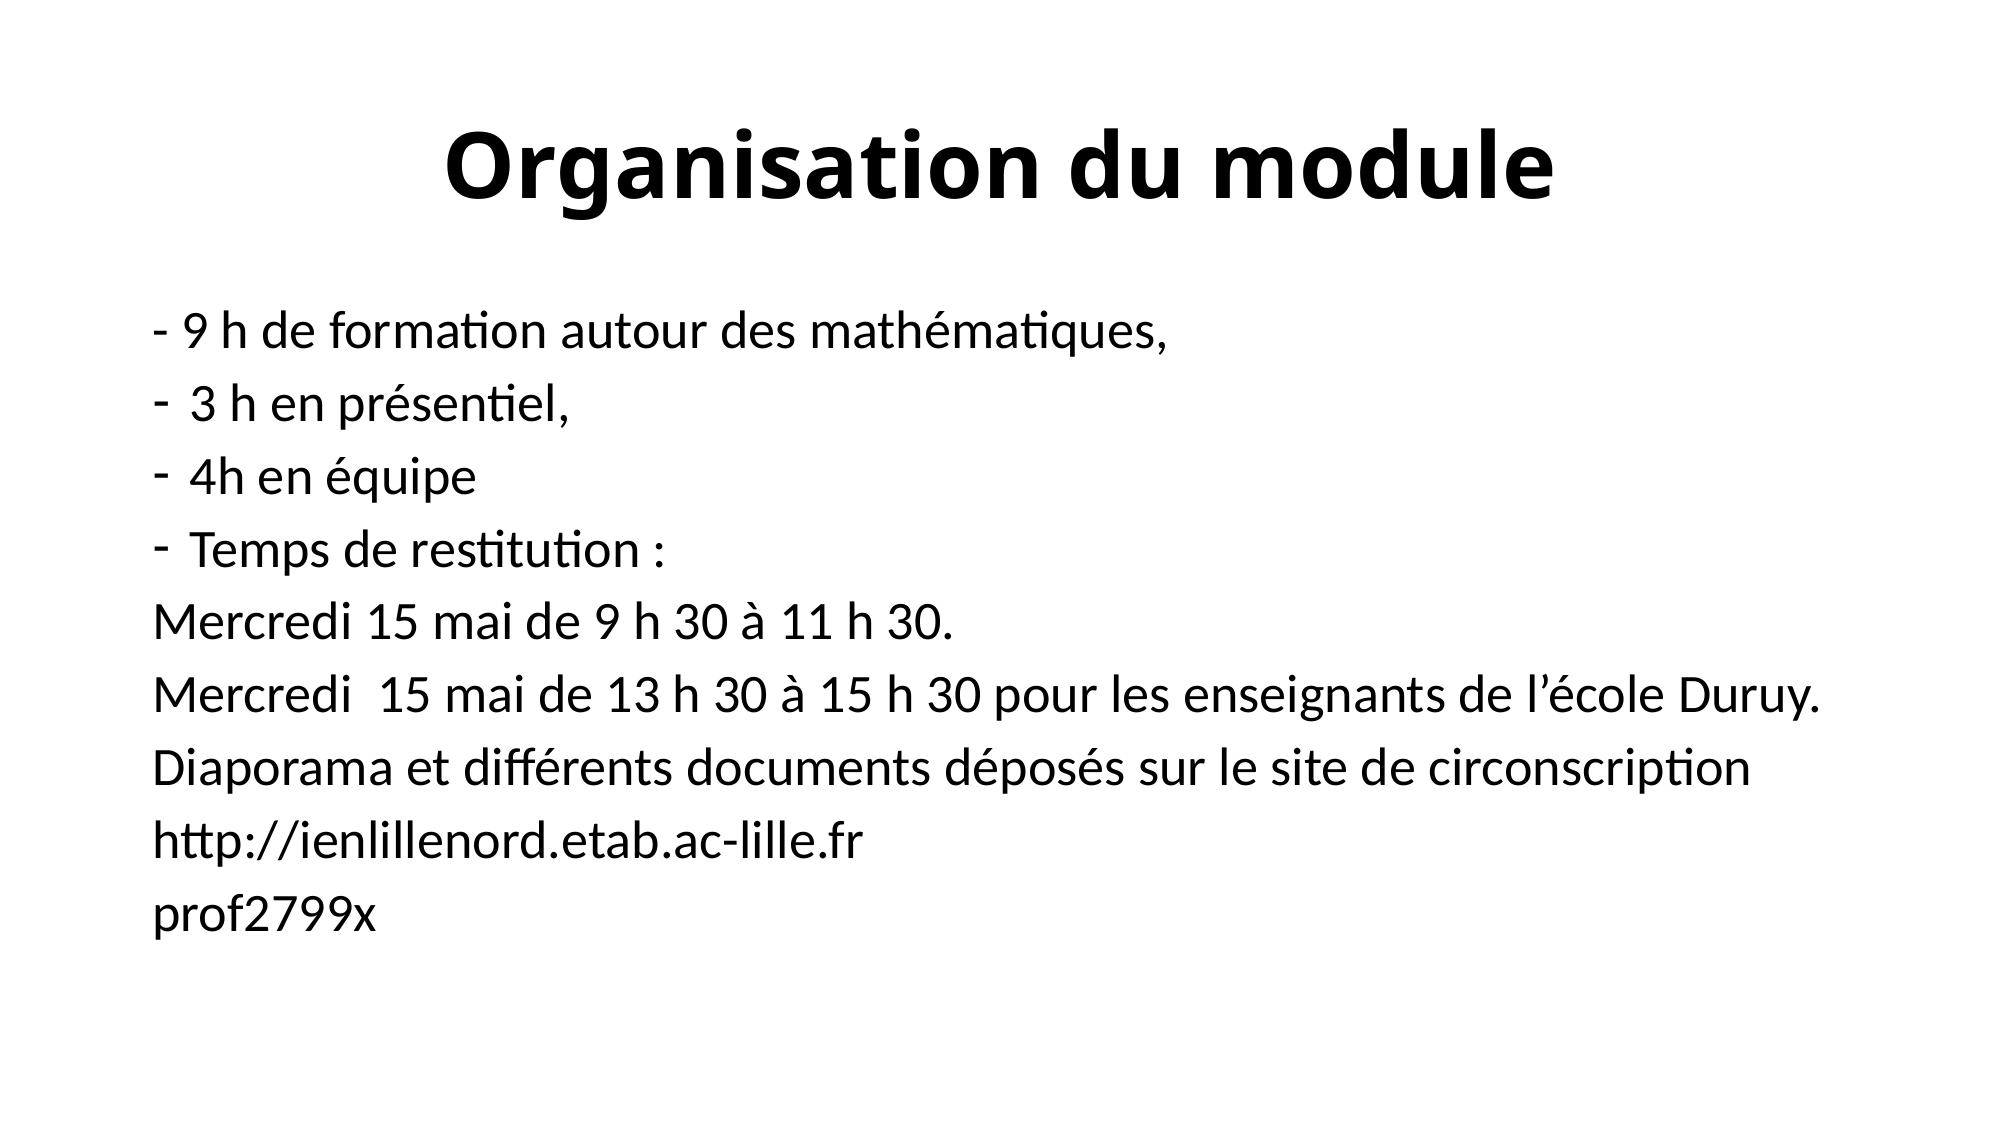

# Organisation du module
- 9 h de formation autour des mathématiques,
3 h en présentiel,
4h en équipe
Temps de restitution :
Mercredi 15 mai de 9 h 30 à 11 h 30.
Mercredi 15 mai de 13 h 30 à 15 h 30 pour les enseignants de l’école Duruy.
Diaporama et différents documents déposés sur le site de circonscription
http://ienlillenord.etab.ac-lille.fr
prof2799x